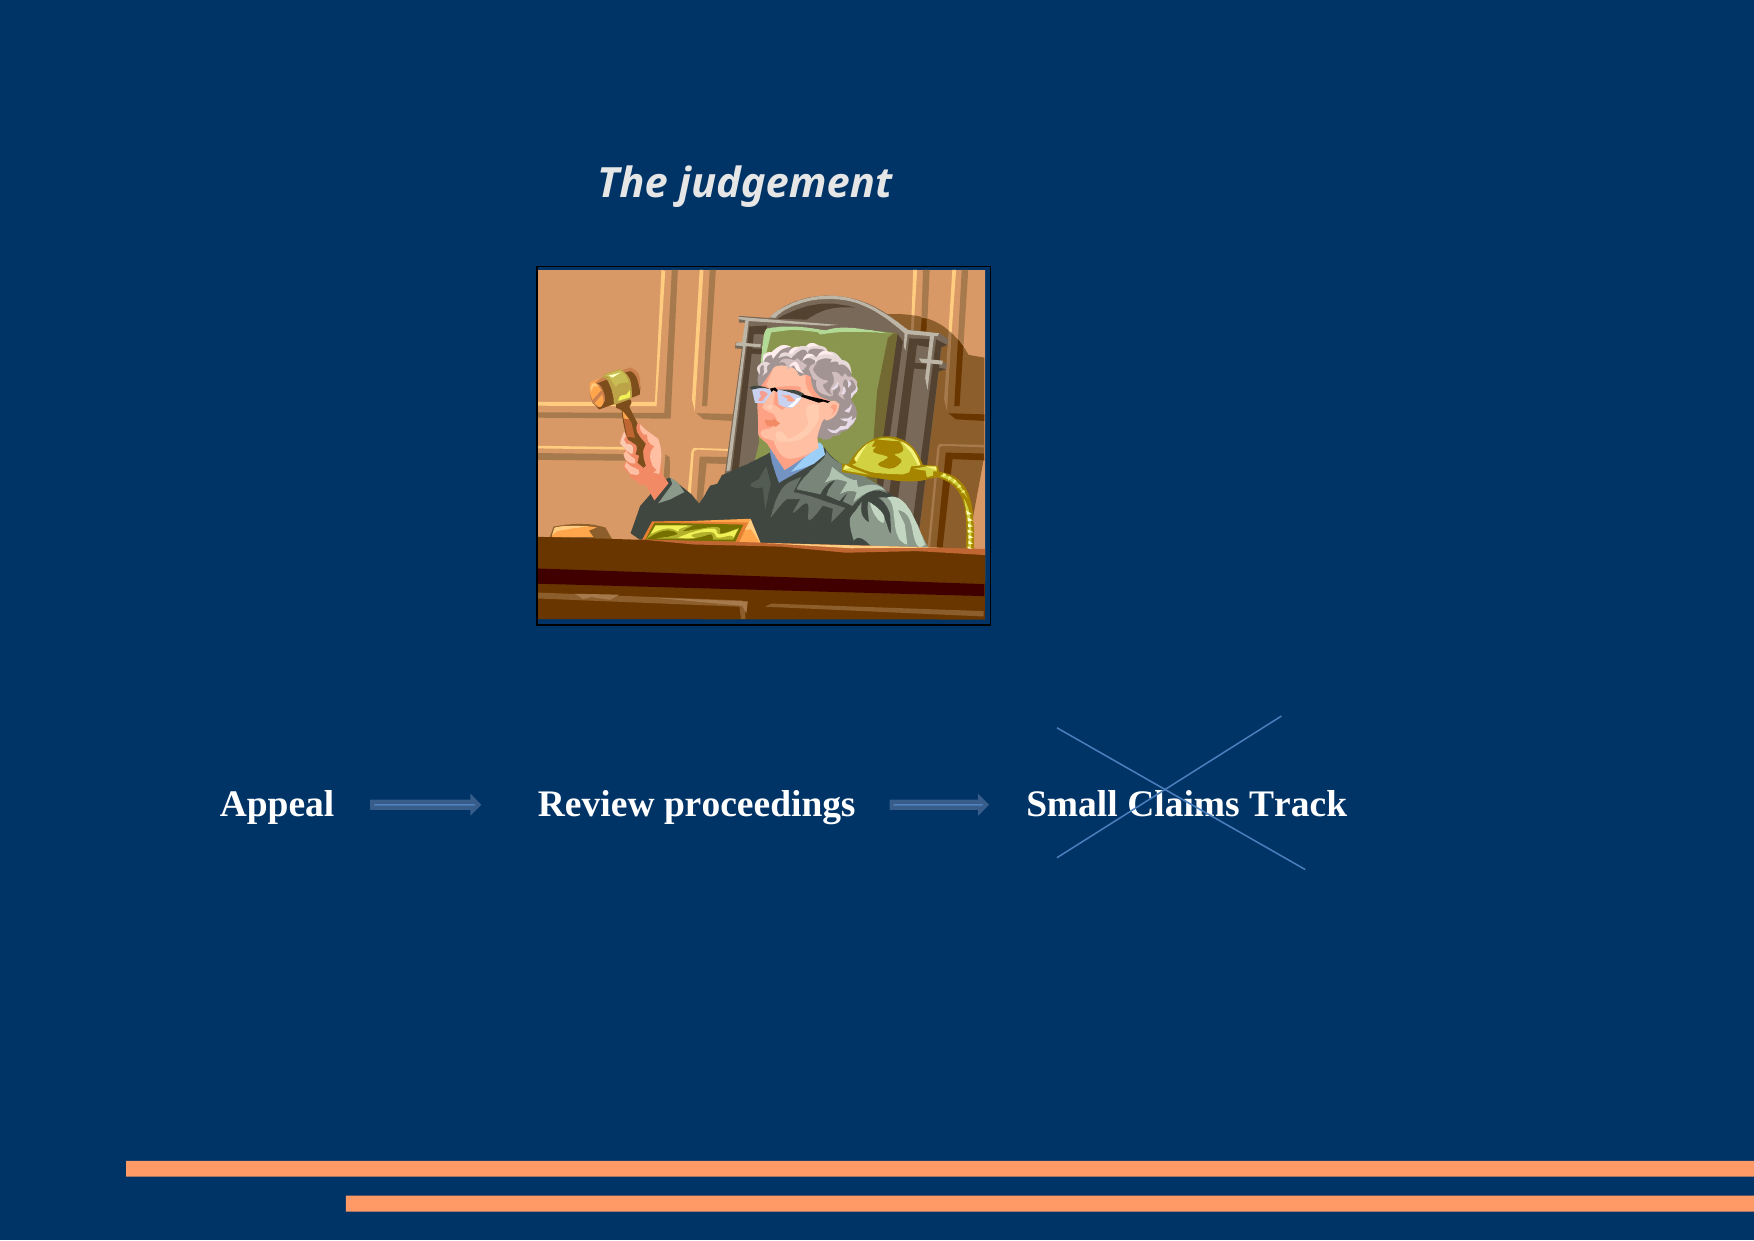

# The judgement
Appeal
Review proceedings
Small Claims Track